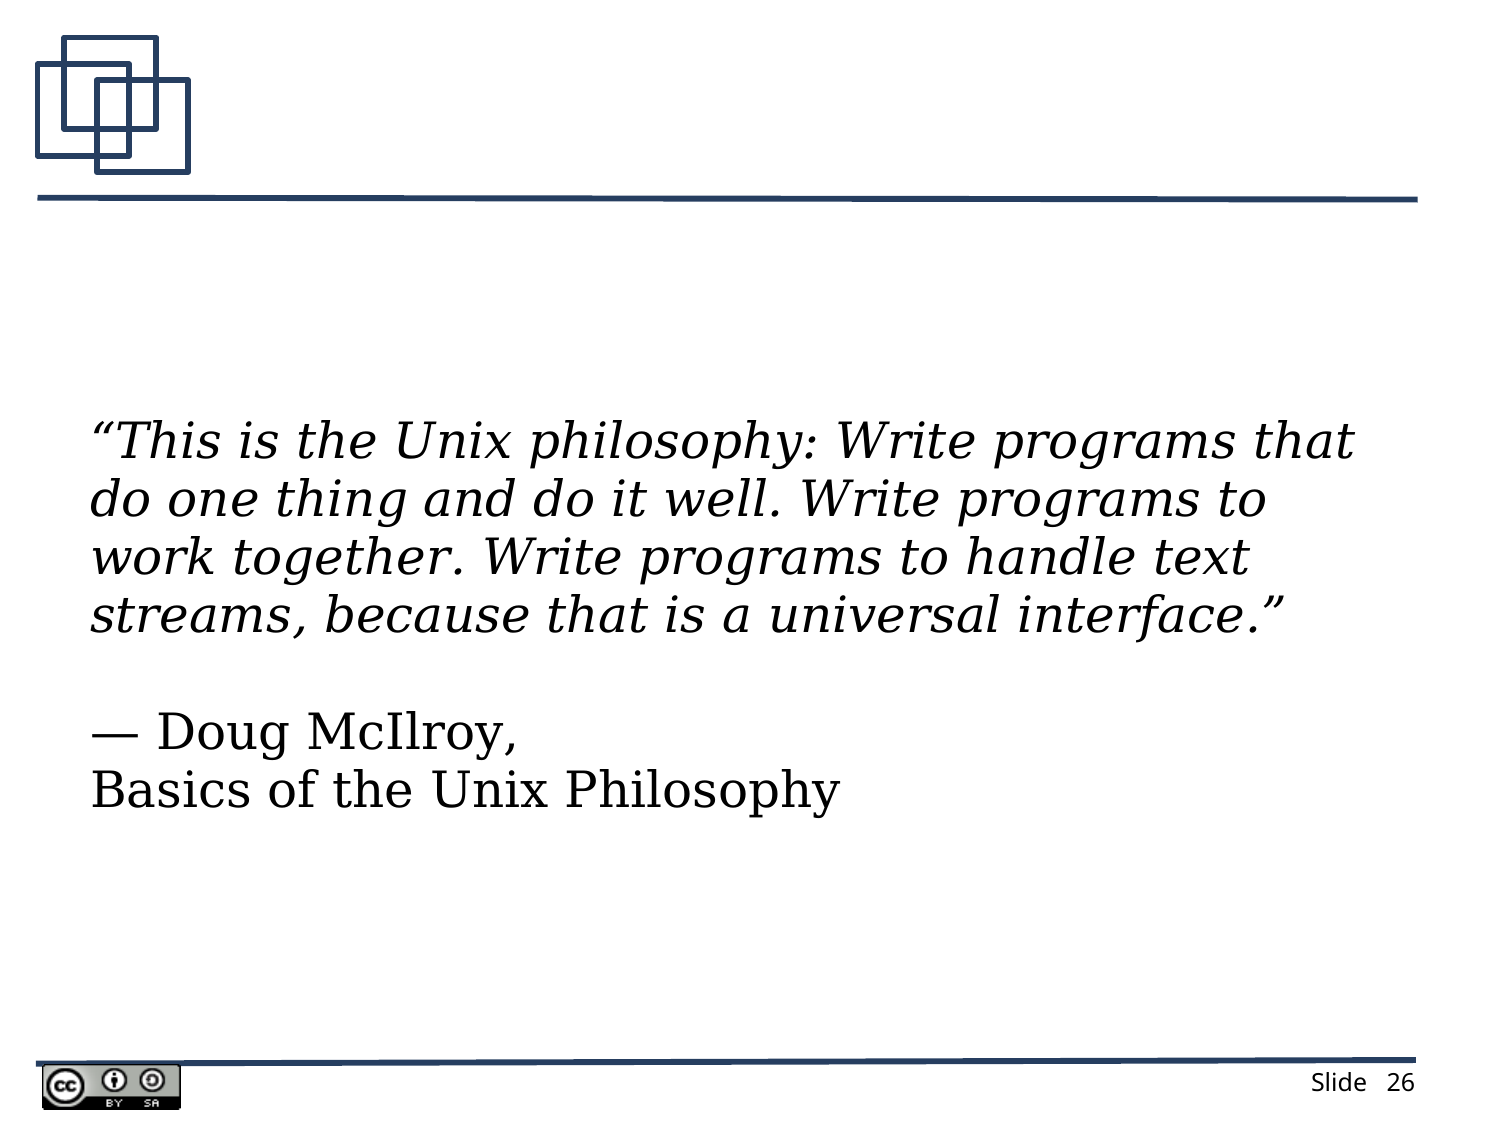

# “This is the Unix philosophy: Write programs that do one thing and do it well. Write programs to work together. Write programs to handle text streams, because that is a universal interface.”
— Doug McIlroy,
Basics of the Unix Philosophy